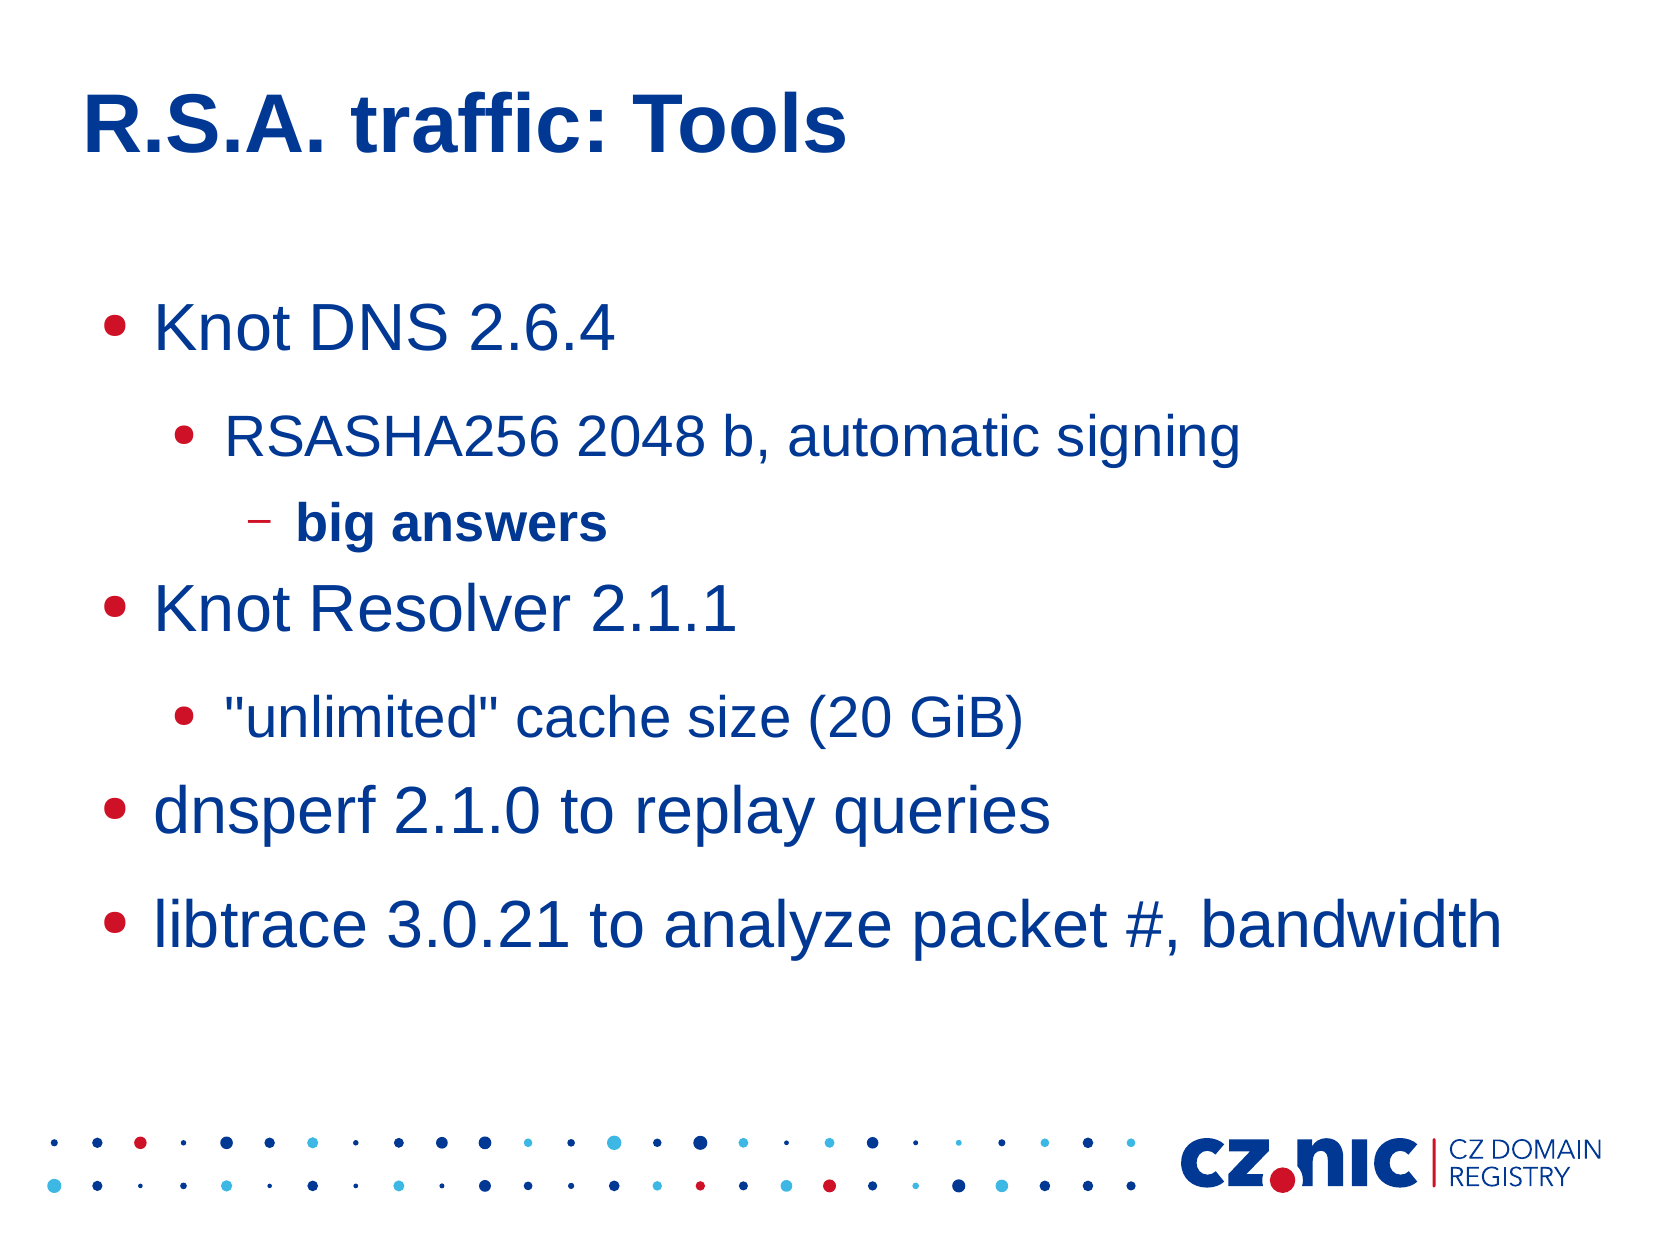

# R.S.A. traffic: Tools
Knot DNS 2.6.4
RSASHA256 2048 b, automatic signing
big answers
Knot Resolver 2.1.1
"unlimited" cache size (20 GiB)
dnsperf 2.1.0 to replay queries
libtrace 3.0.21 to analyze packet #, bandwidth